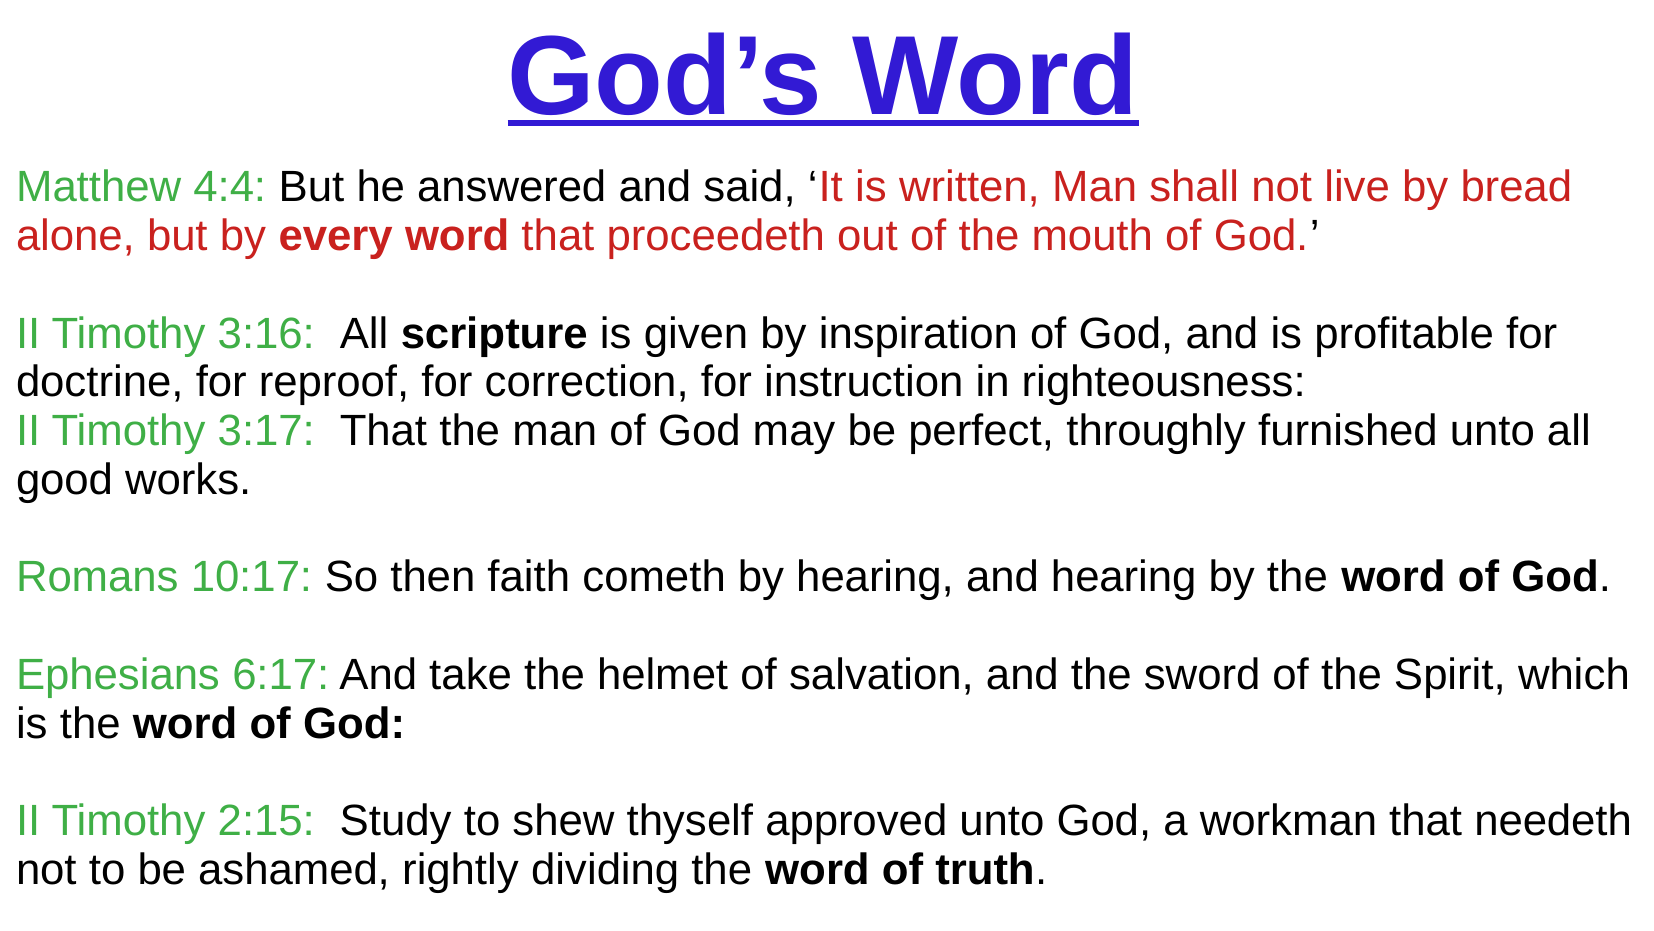

God’s Word
Matthew 4:4: But he answered and said, ‘It is written, Man shall not live by bread alone, but by every word that proceedeth out of the mouth of God.’
II Timothy 3:16: All scripture is given by inspiration of God, and is profitable for doctrine, for reproof, for correction, for instruction in righteousness:
II Timothy 3:17: That the man of God may be perfect, throughly furnished unto all good works.
Romans 10:17: So then faith cometh by hearing, and hearing by the word of God.
Ephesians 6:17: And take the helmet of salvation, and the sword of the Spirit, which is the word of God:
II Timothy 2:15: Study to shew thyself approved unto God, a workman that needeth not to be ashamed, rightly dividing the word of truth.